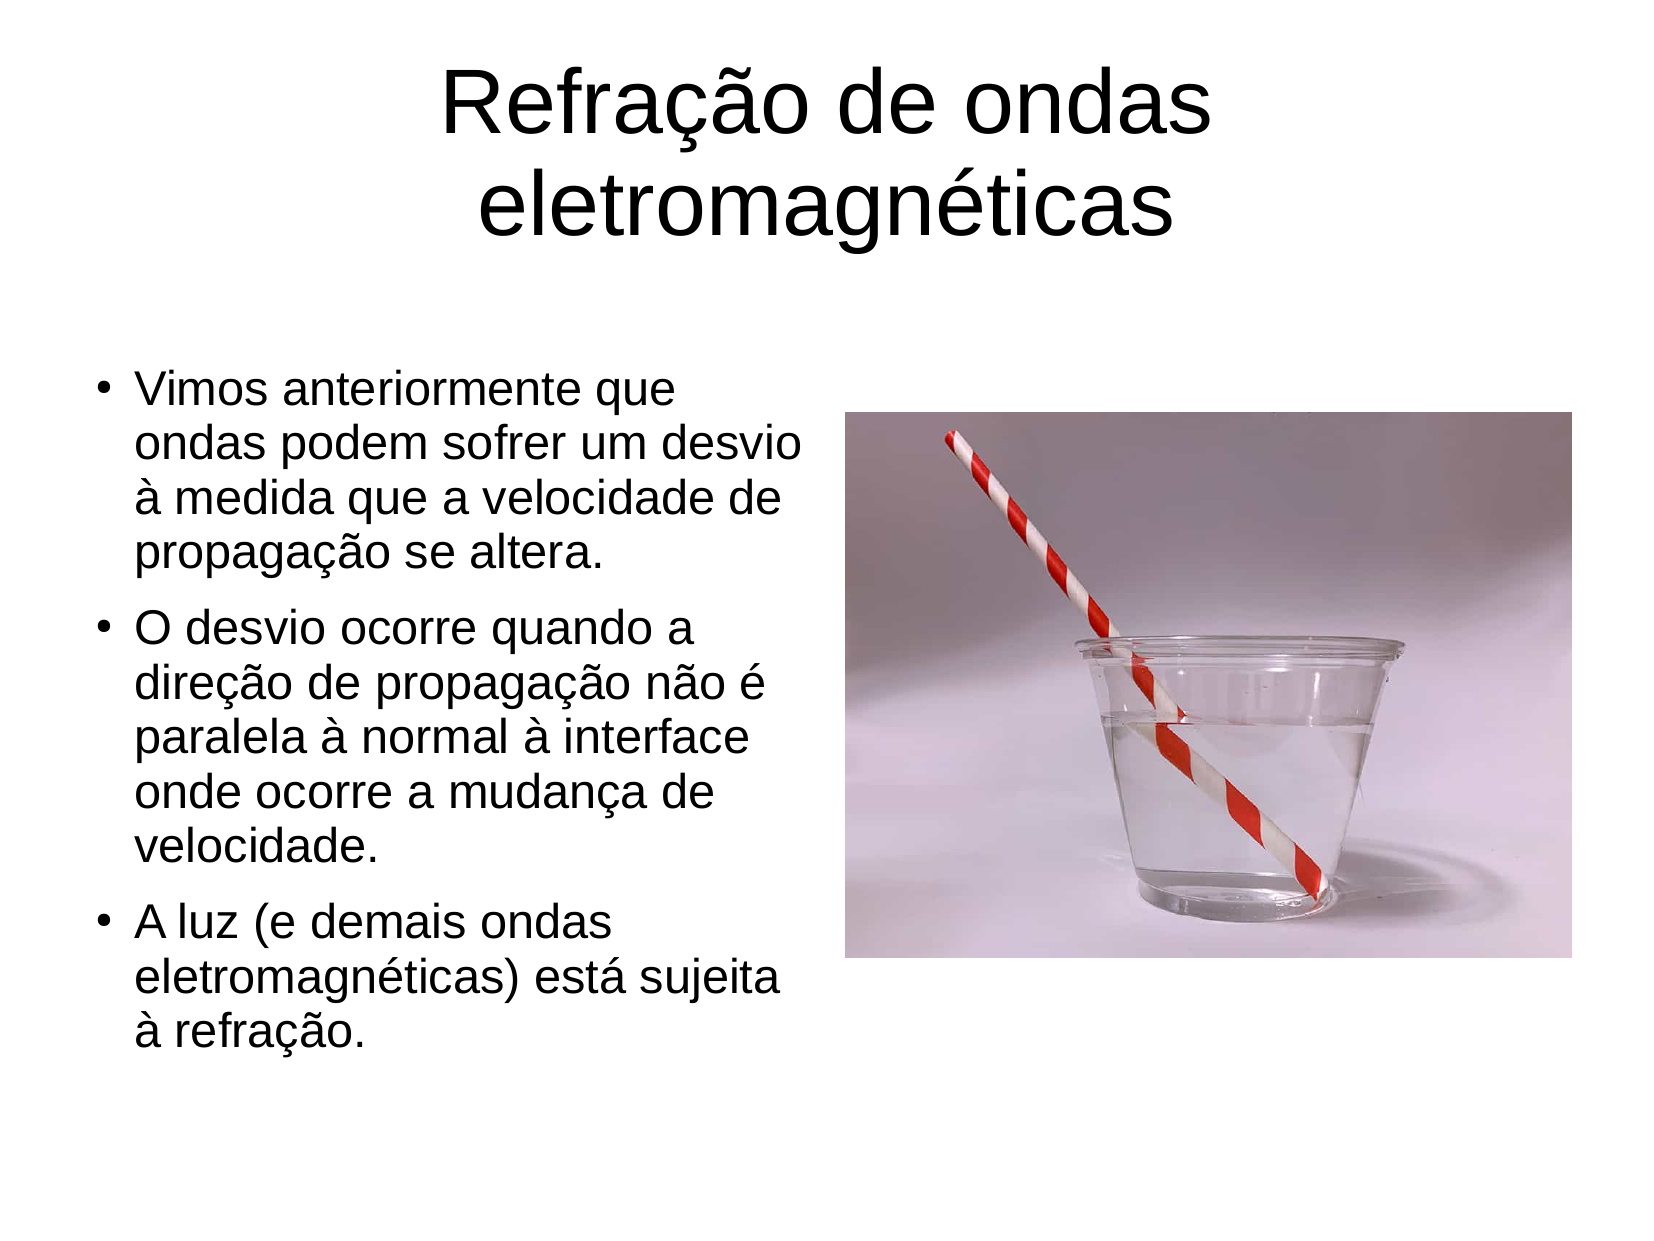

# Refração de ondas eletromagnéticas
Vimos anteriormente que ondas podem sofrer um desvio à medida que a velocidade de propagação se altera.
O desvio ocorre quando a direção de propagação não é paralela à normal à interface onde ocorre a mudança de velocidade.
A luz (e demais ondas eletromagnéticas) está sujeita à refração.